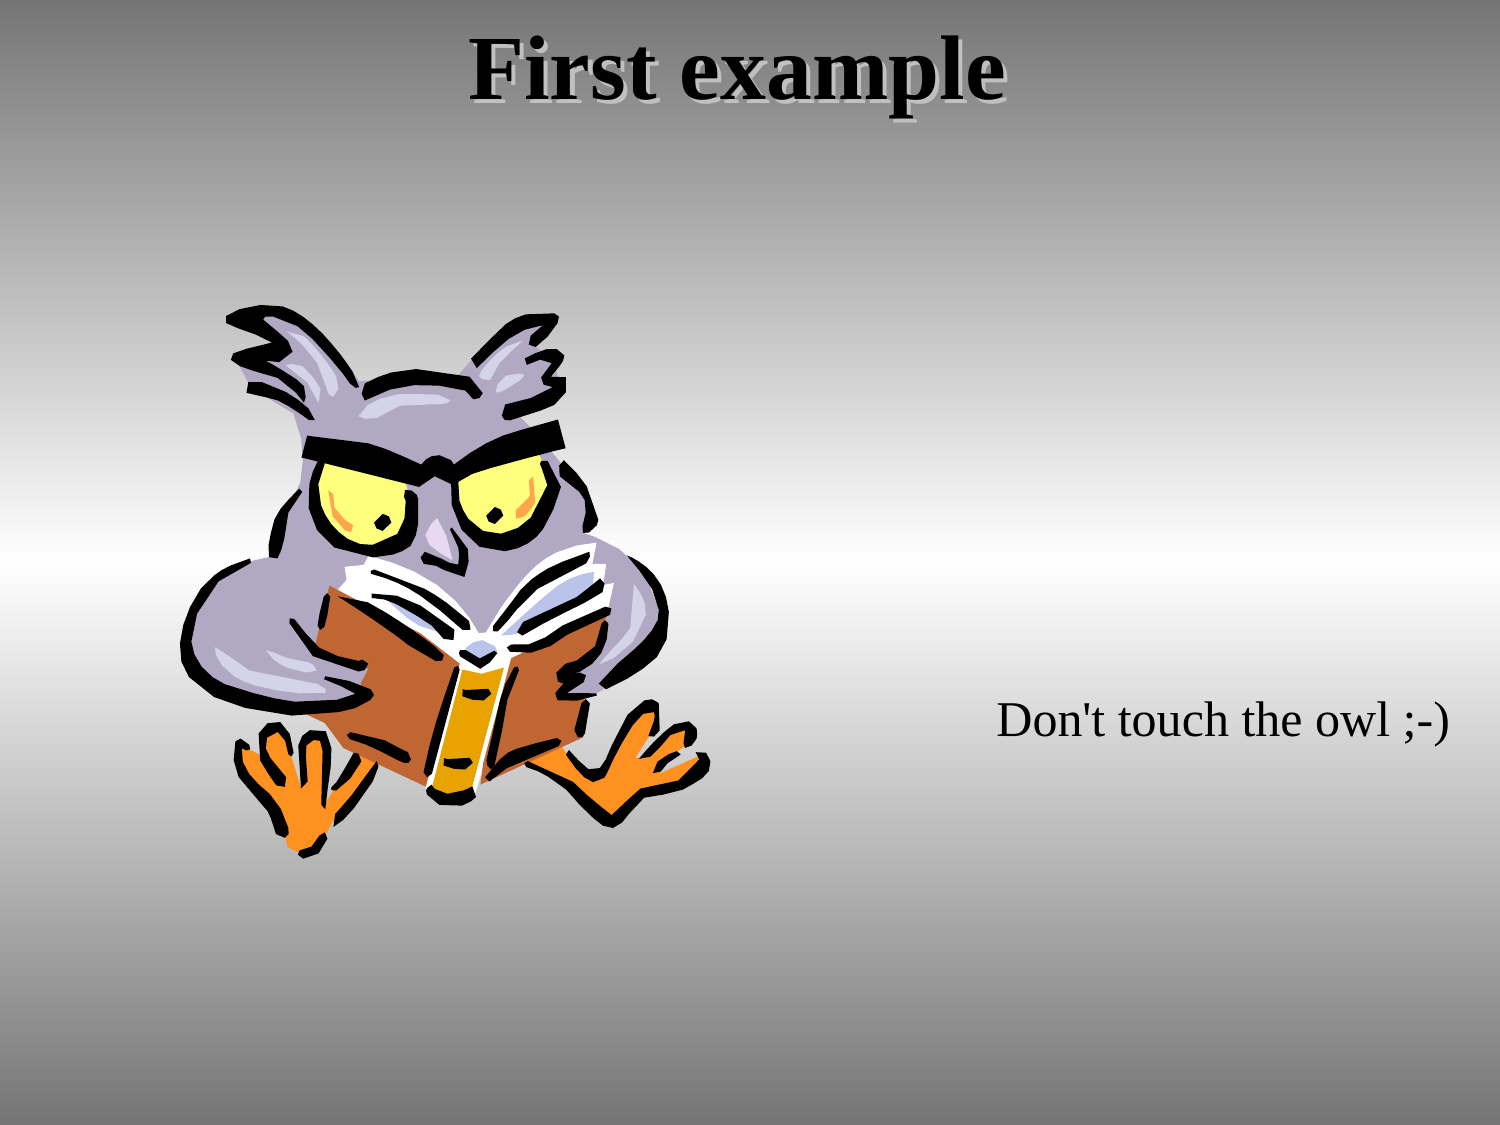

# First example
Don't touch the owl ;-)